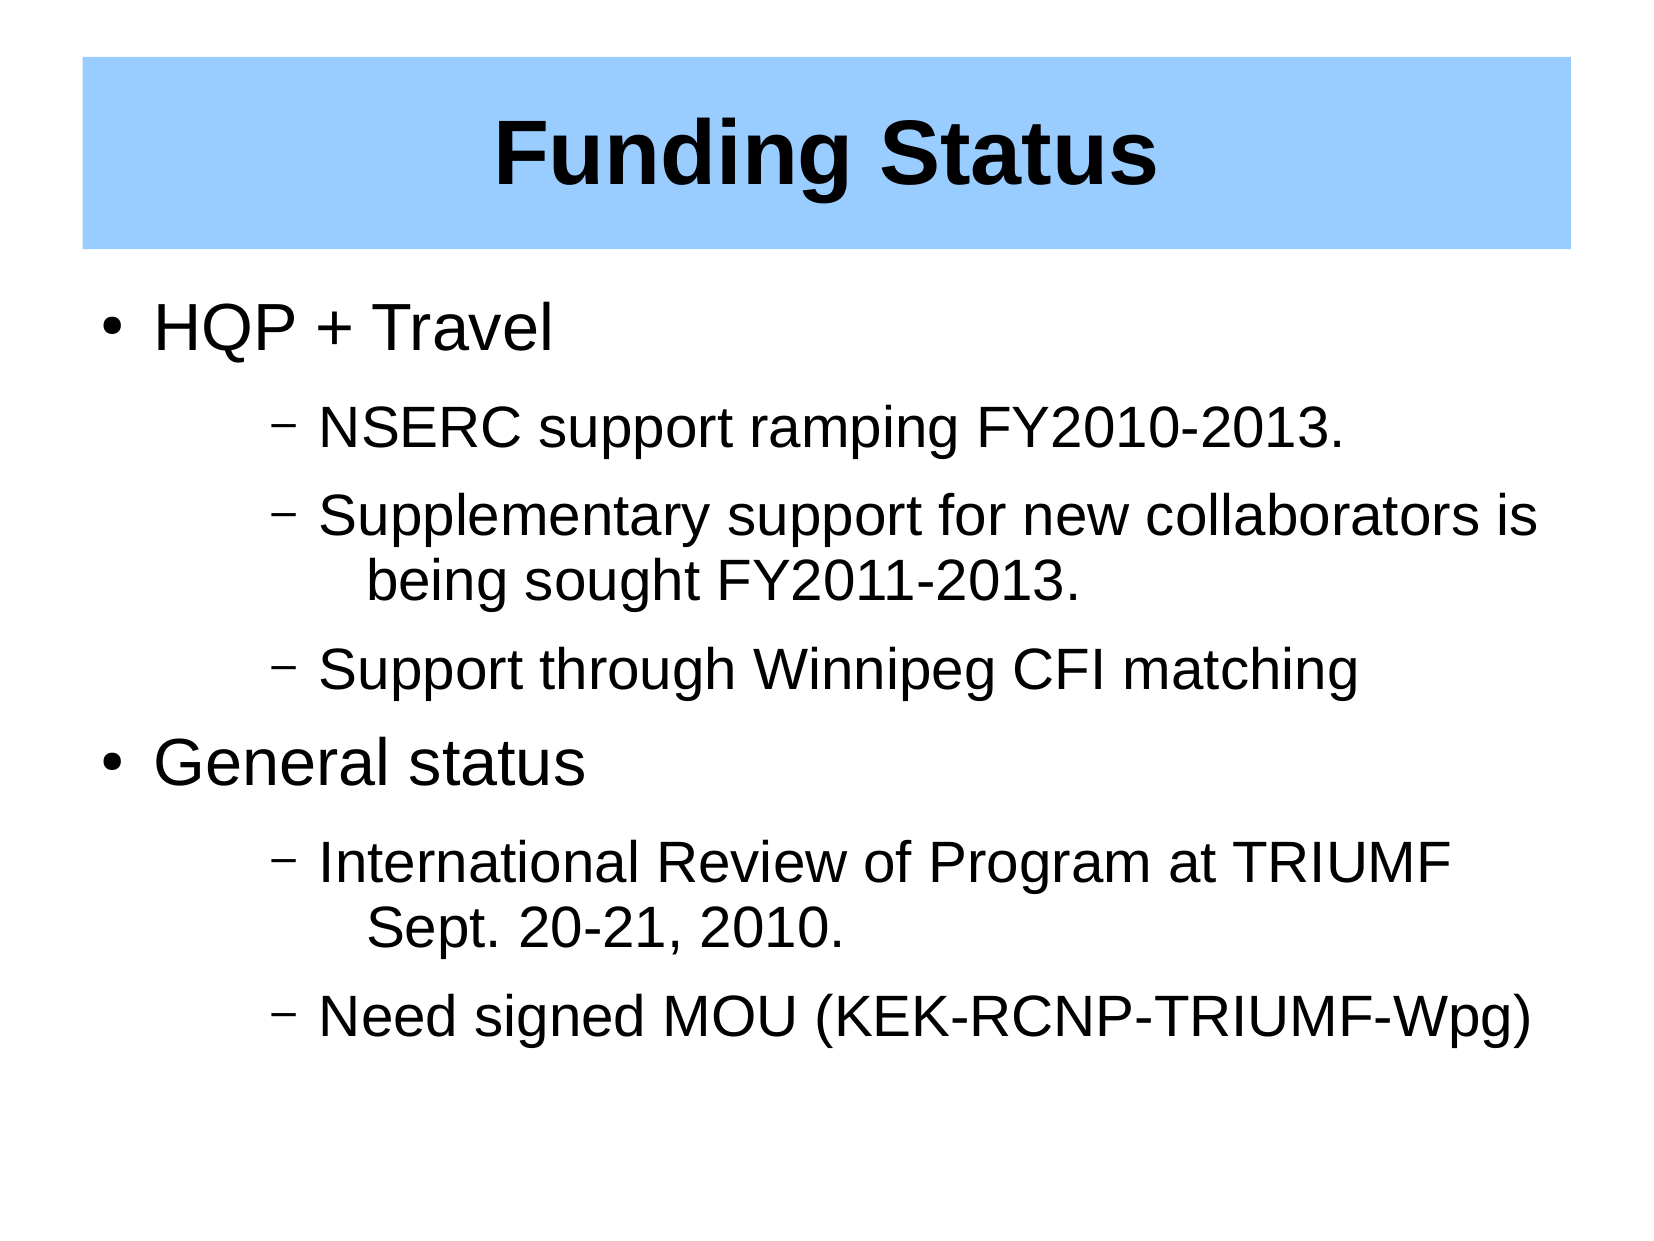

# Funding Status
HQP + Travel
NSERC support ramping FY2010-2013.
Supplementary support for new collaborators is being sought FY2011-2013.
Support through Winnipeg CFI matching
General status
International Review of Program at TRIUMF Sept. 20-21, 2010.
Need signed MOU (KEK-RCNP-TRIUMF-Wpg)